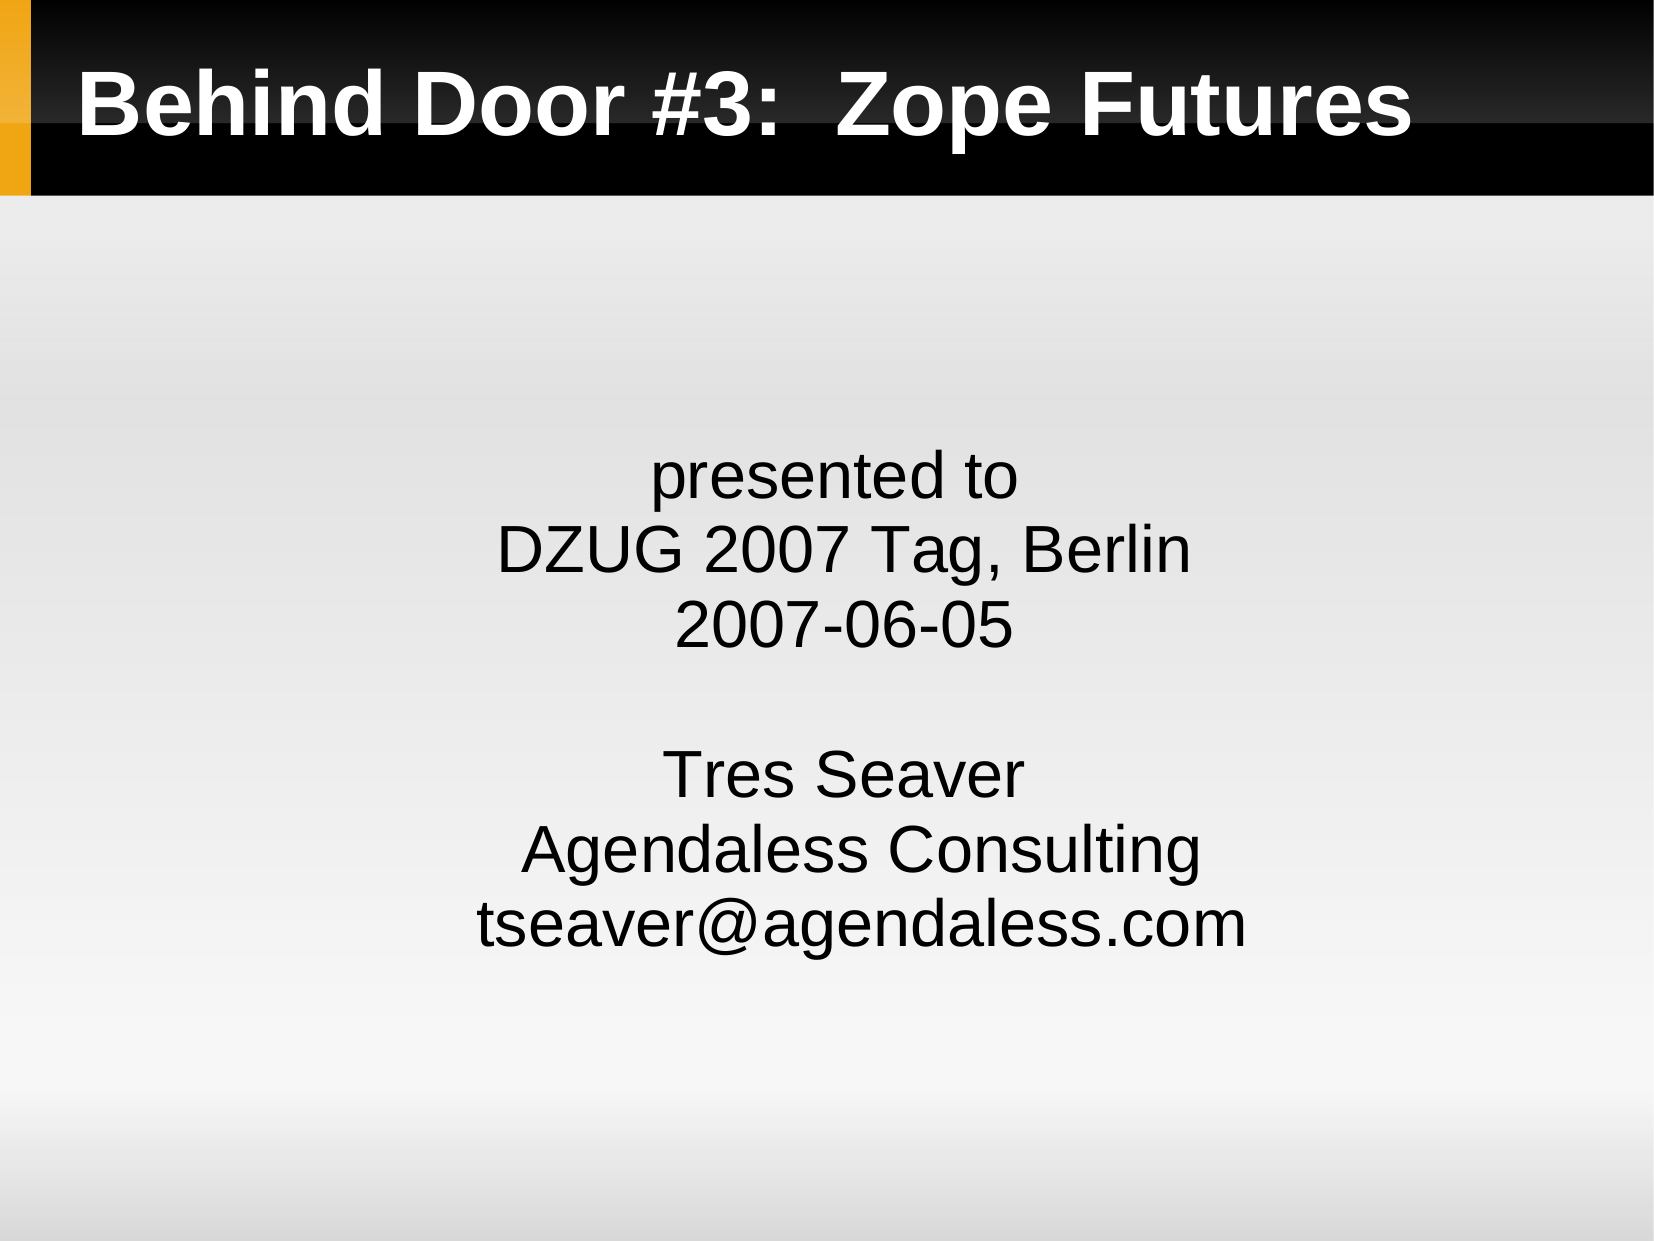

# Behind Door #3: Zope Futures
presented to
DZUG 2007 Tag, Berlin
2007-06-05
Tres Seaver
Agendaless Consulting
tseaver@agendaless.com